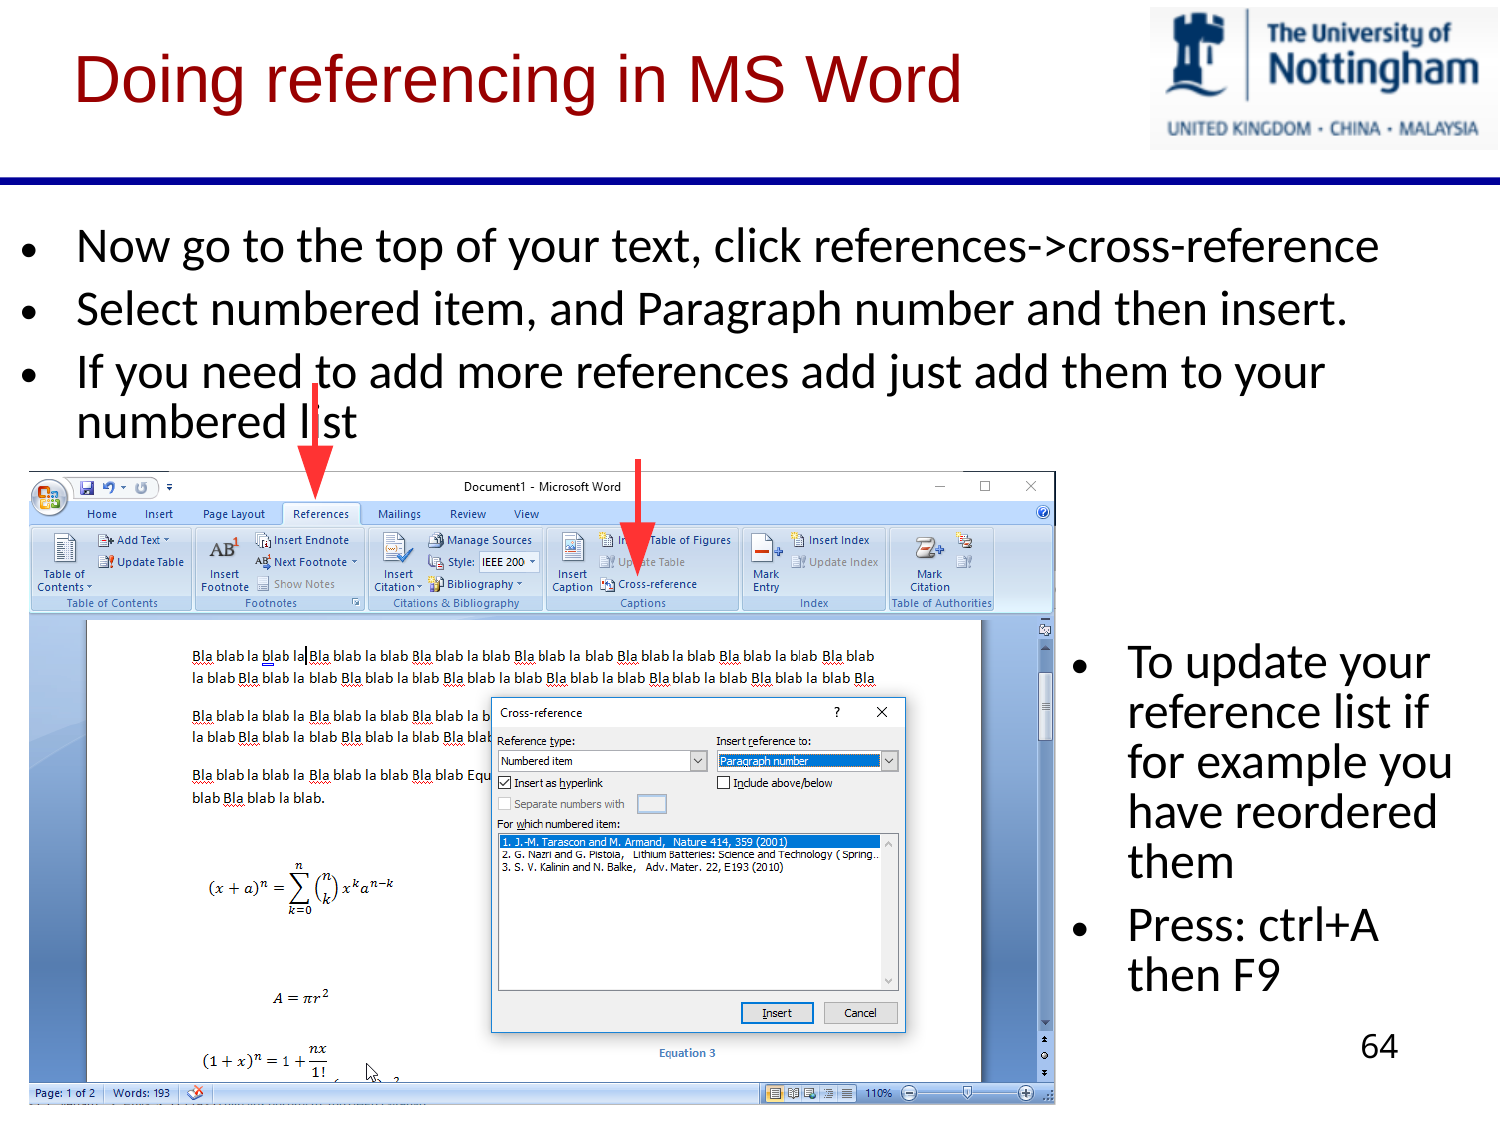

# Doing referencing in MS Word
Now go to the top of your text, click references->cross-reference
Select numbered item, and Paragraph number and then insert.
If you need to add more references add just add them to your numbered list
To update your reference list if for example you have reordered them
Press: ctrl+A then F9